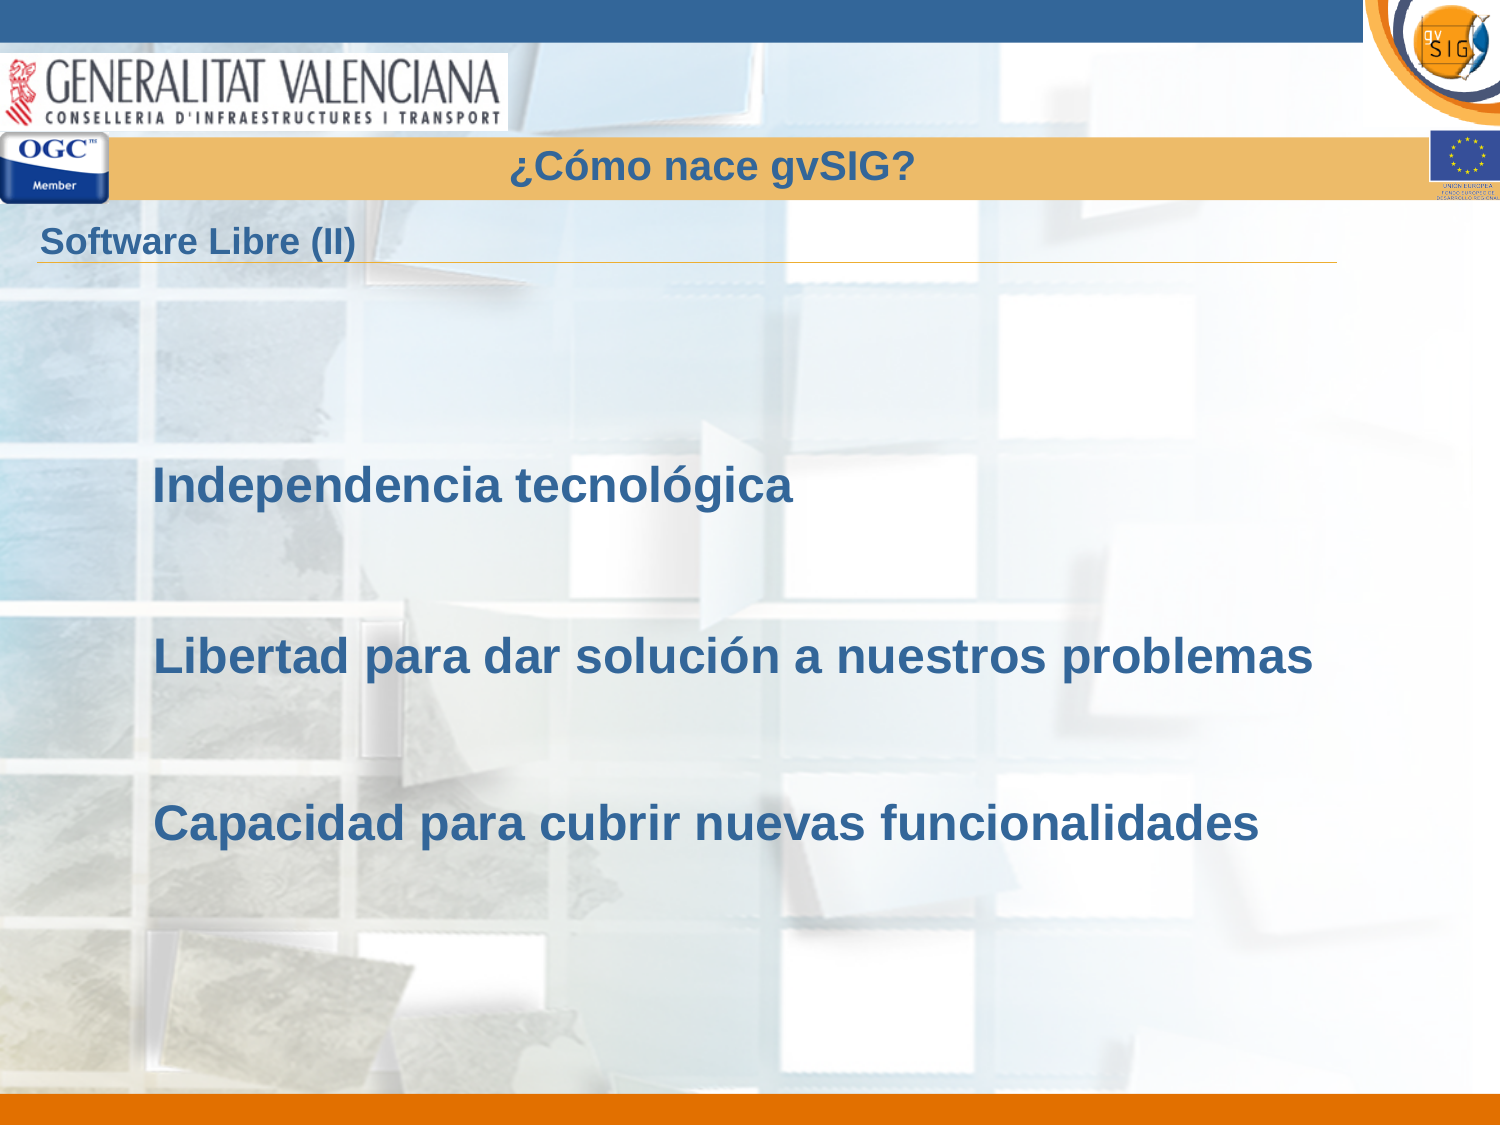

¿Cómo nace gvSIG?
Software Libre (II)
 Independencia tecnológica
 Libertad para dar solución a nuestros problemas
 Capacidad para cubrir nuevas funcionalidades